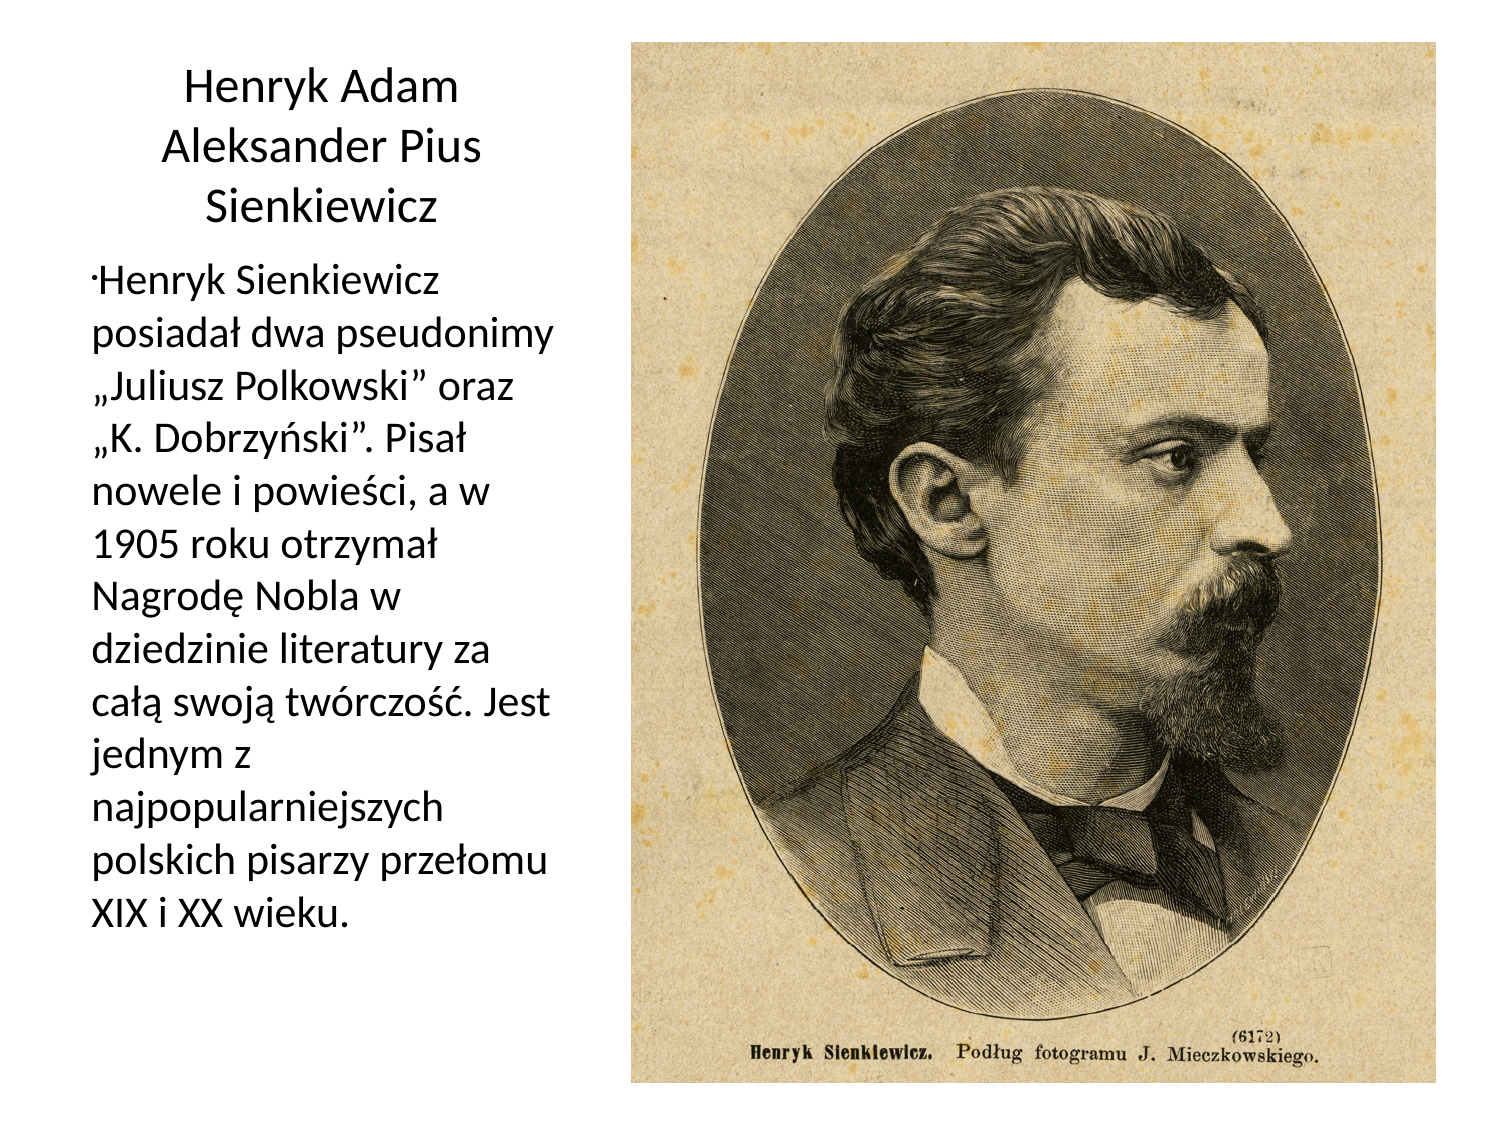

# Henryk Adam Aleksander Pius Sienkiewicz
Henryk Sienkiewicz posiadał dwa pseudonimy „Juliusz Polkowski” oraz „K. Dobrzyński”. Pisał nowele i powieści, a w 1905 roku otrzymał Nagrodę Nobla w dziedzinie literatury za całą swoją twórczość. Jest jednym z najpopularniejszych polskich pisarzy przełomu XIX i XX wieku.